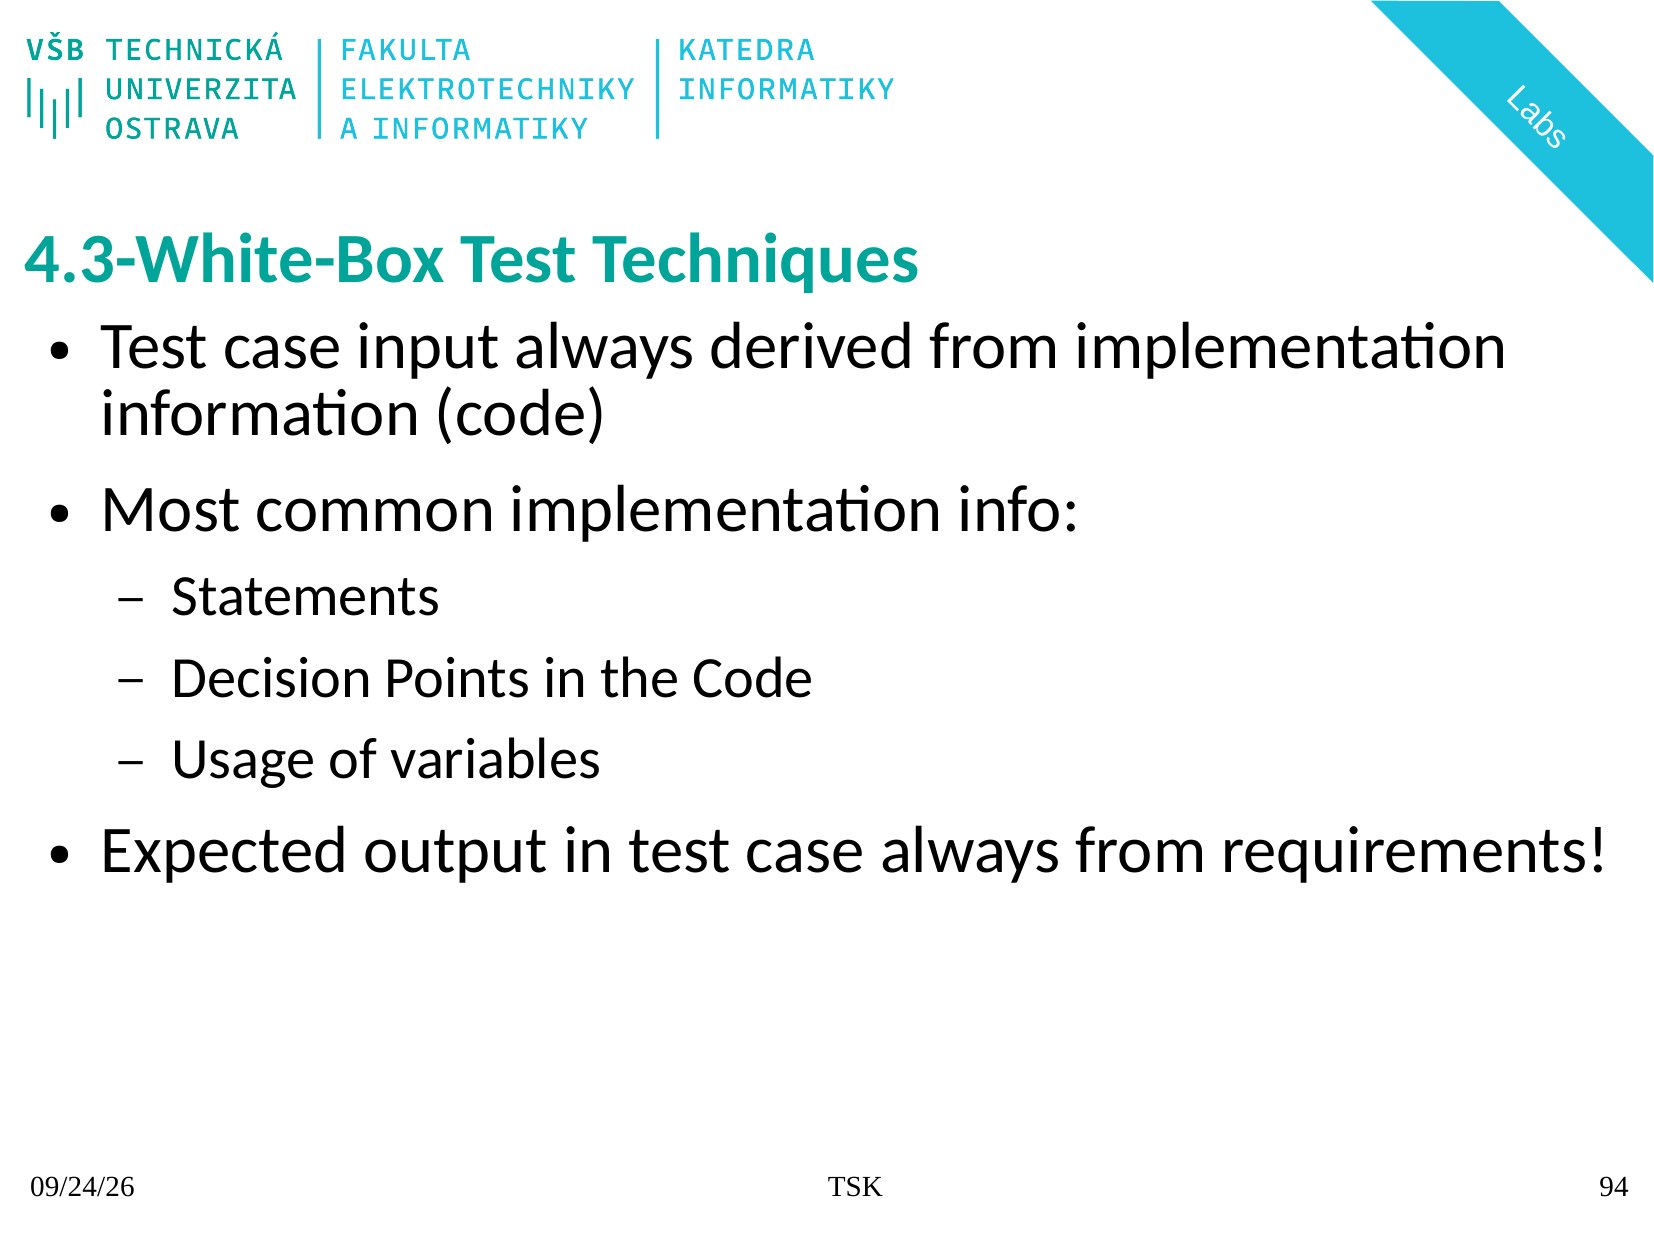

Labs
# 4.3-White-Box Test Techniques
Test case input always derived from implementation information (code)
Most common implementation info:
Statements
Decision Points in the Code
Usage of variables
Expected output in test case always from requirements!
TSK
94